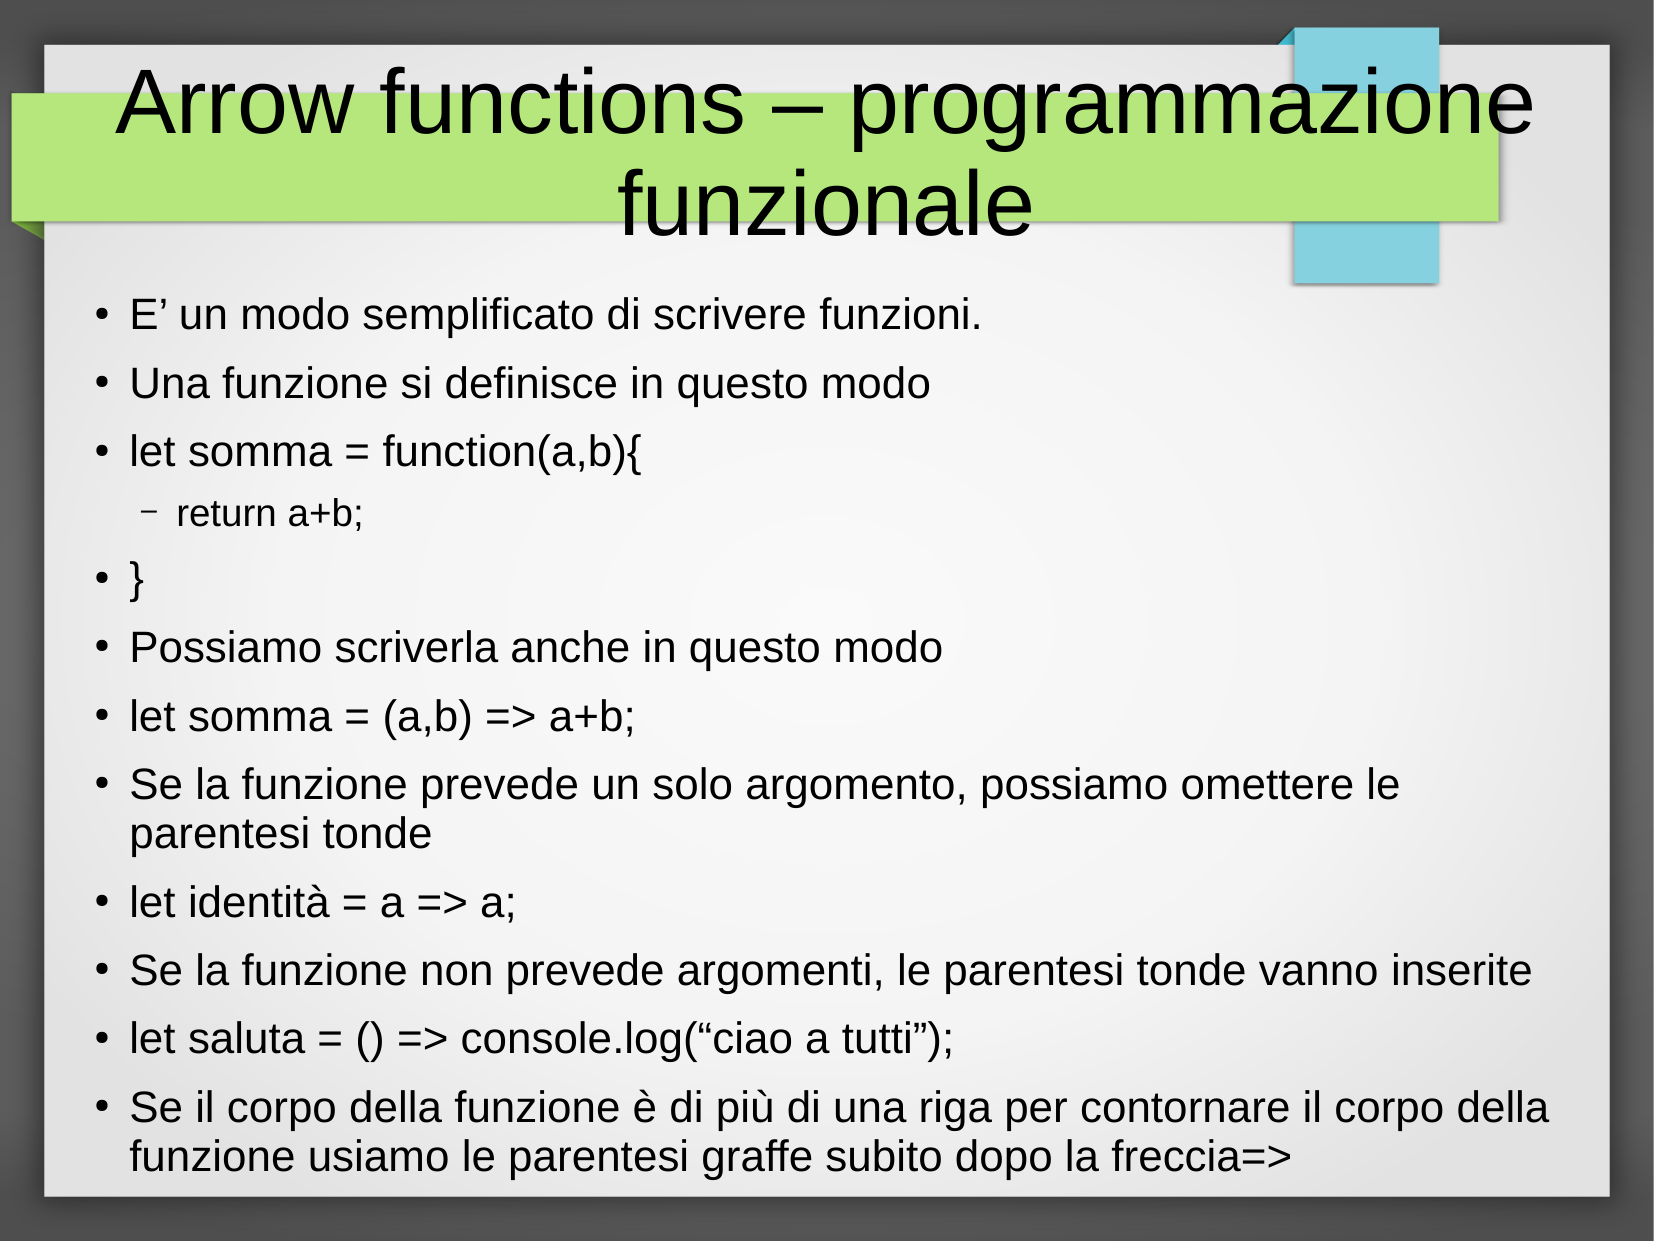

# Arrow functions – programmazione funzionale
E’ un modo semplificato di scrivere funzioni.
Una funzione si definisce in questo modo
let somma = function(a,b){
return a+b;
}
Possiamo scriverla anche in questo modo
let somma = (a,b) => a+b;
Se la funzione prevede un solo argomento, possiamo omettere le parentesi tonde
let identità = a => a;
Se la funzione non prevede argomenti, le parentesi tonde vanno inserite
let saluta = () => console.log(“ciao a tutti”);
Se il corpo della funzione è di più di una riga per contornare il corpo della funzione usiamo le parentesi graffe subito dopo la freccia=>